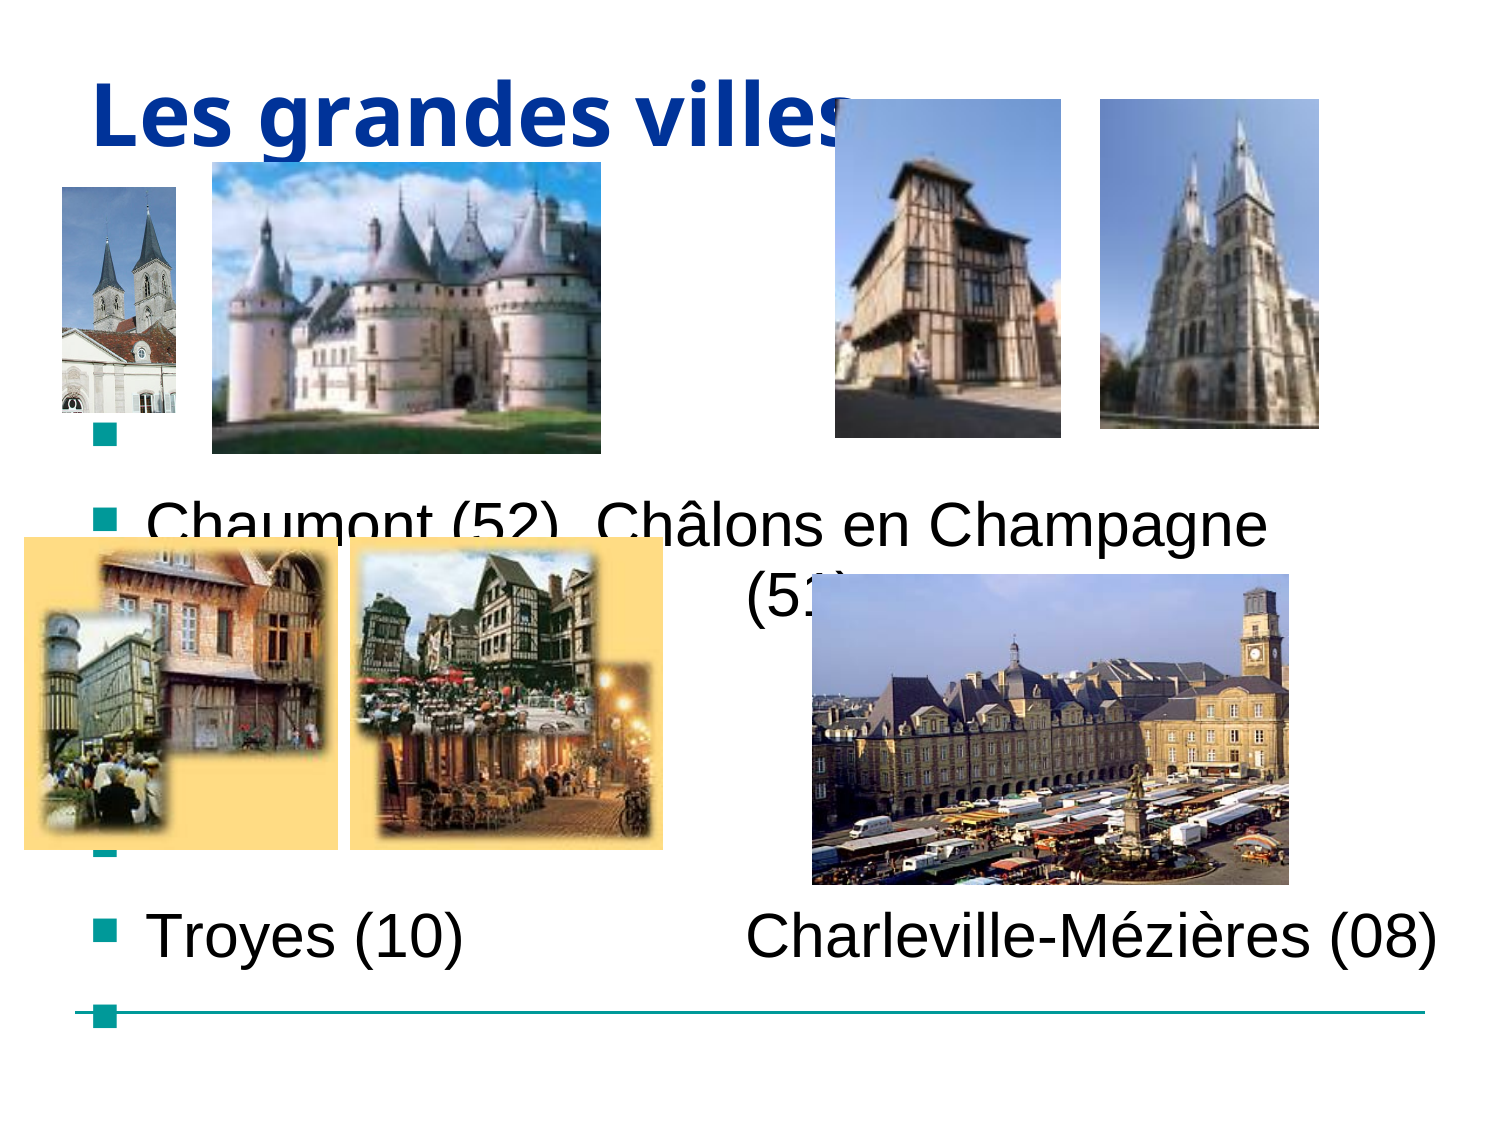

# Les grandes villes
Chaumont (52)	Châlons en Champagne 					(51)
Troyes (10)		Charleville-Mézières (08)